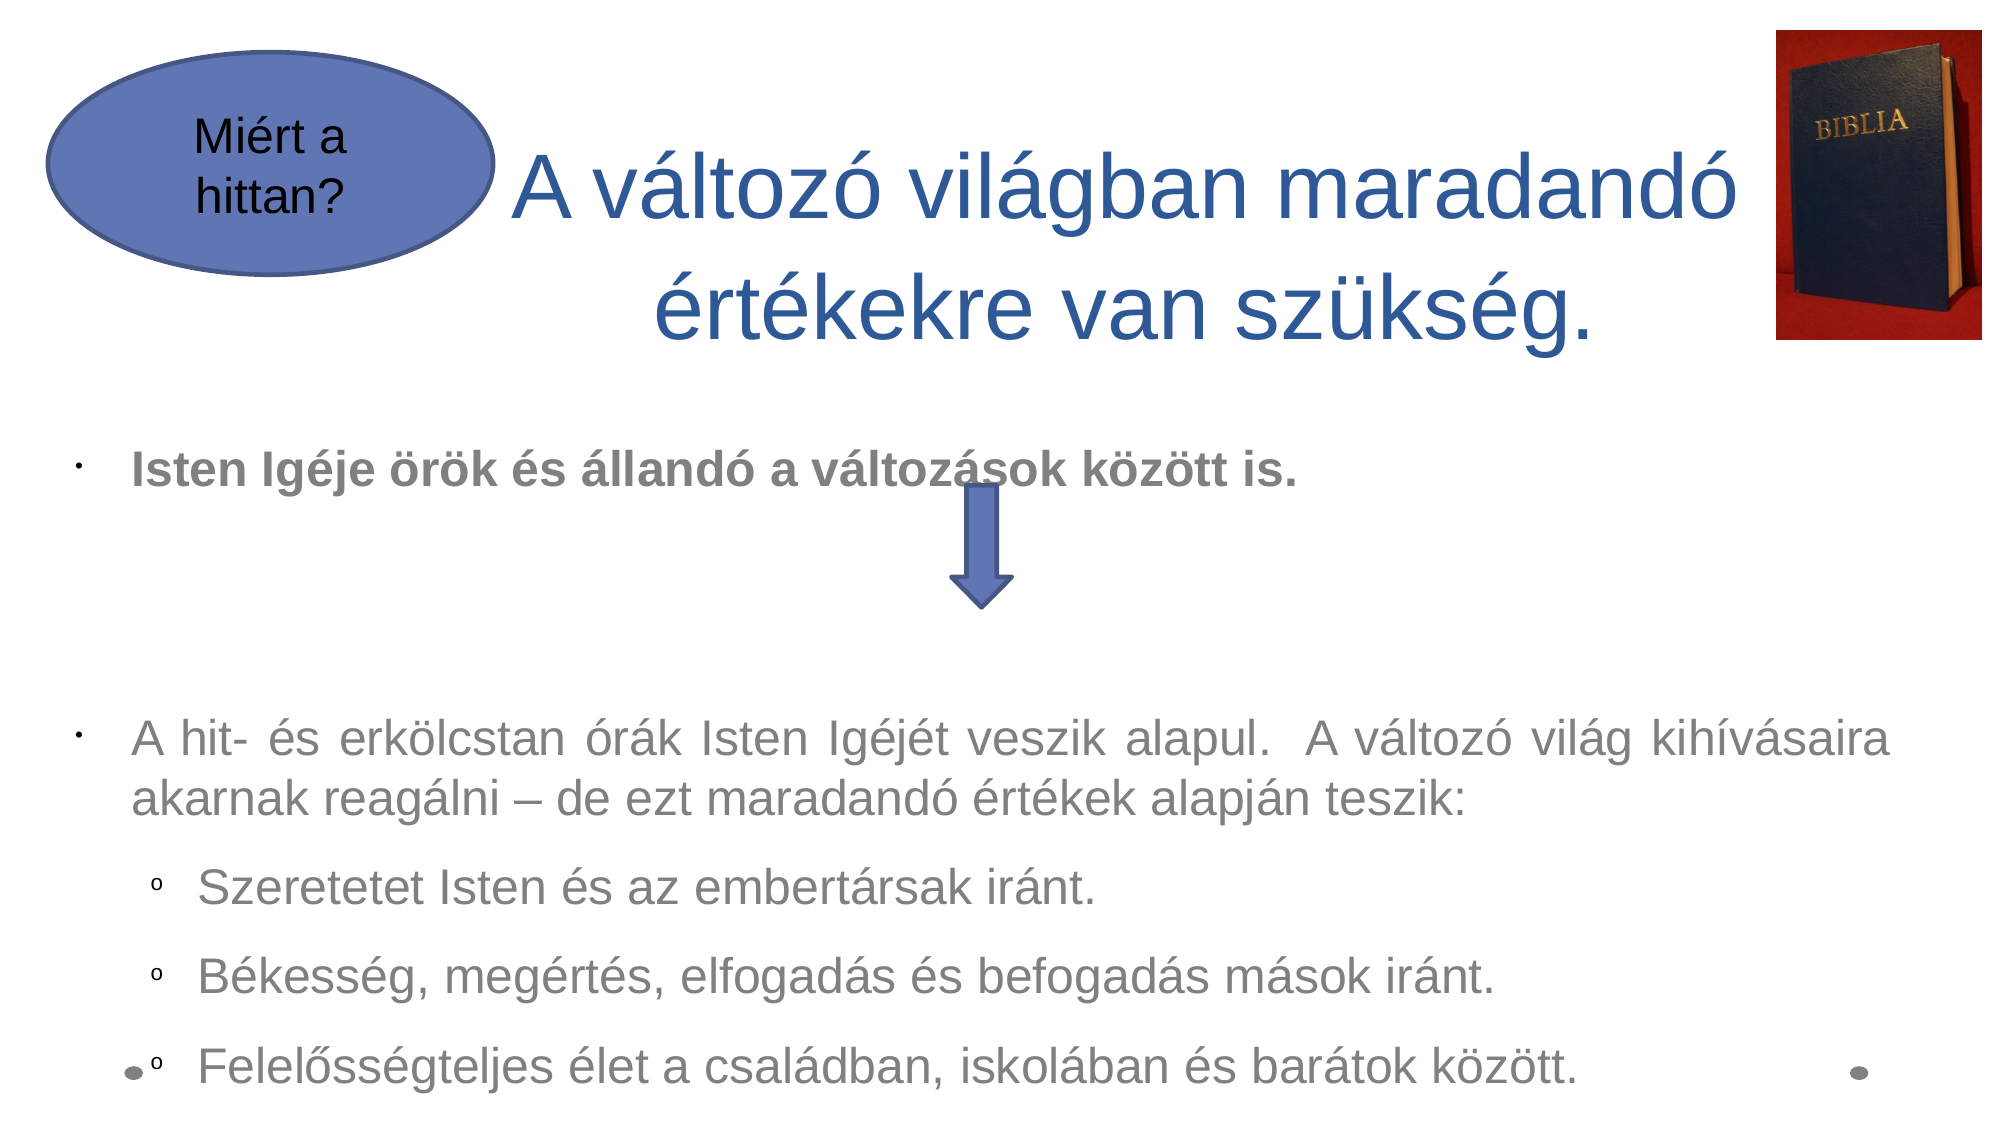

Miért a hittan?
# A változó világban maradandó értékekre van szükség.
Isten Igéje örök és állandó a változások között is.
A hit- és erkölcstan órák Isten Igéjét veszik alapul. A változó világ kihívásaira akarnak reagálni – de ezt maradandó értékek alapján teszik:
Szeretetet Isten és az embertársak iránt.
Békesség, megértés, elfogadás és befogadás mások iránt.
Felelősségteljes élet a családban, iskolában és barátok között.